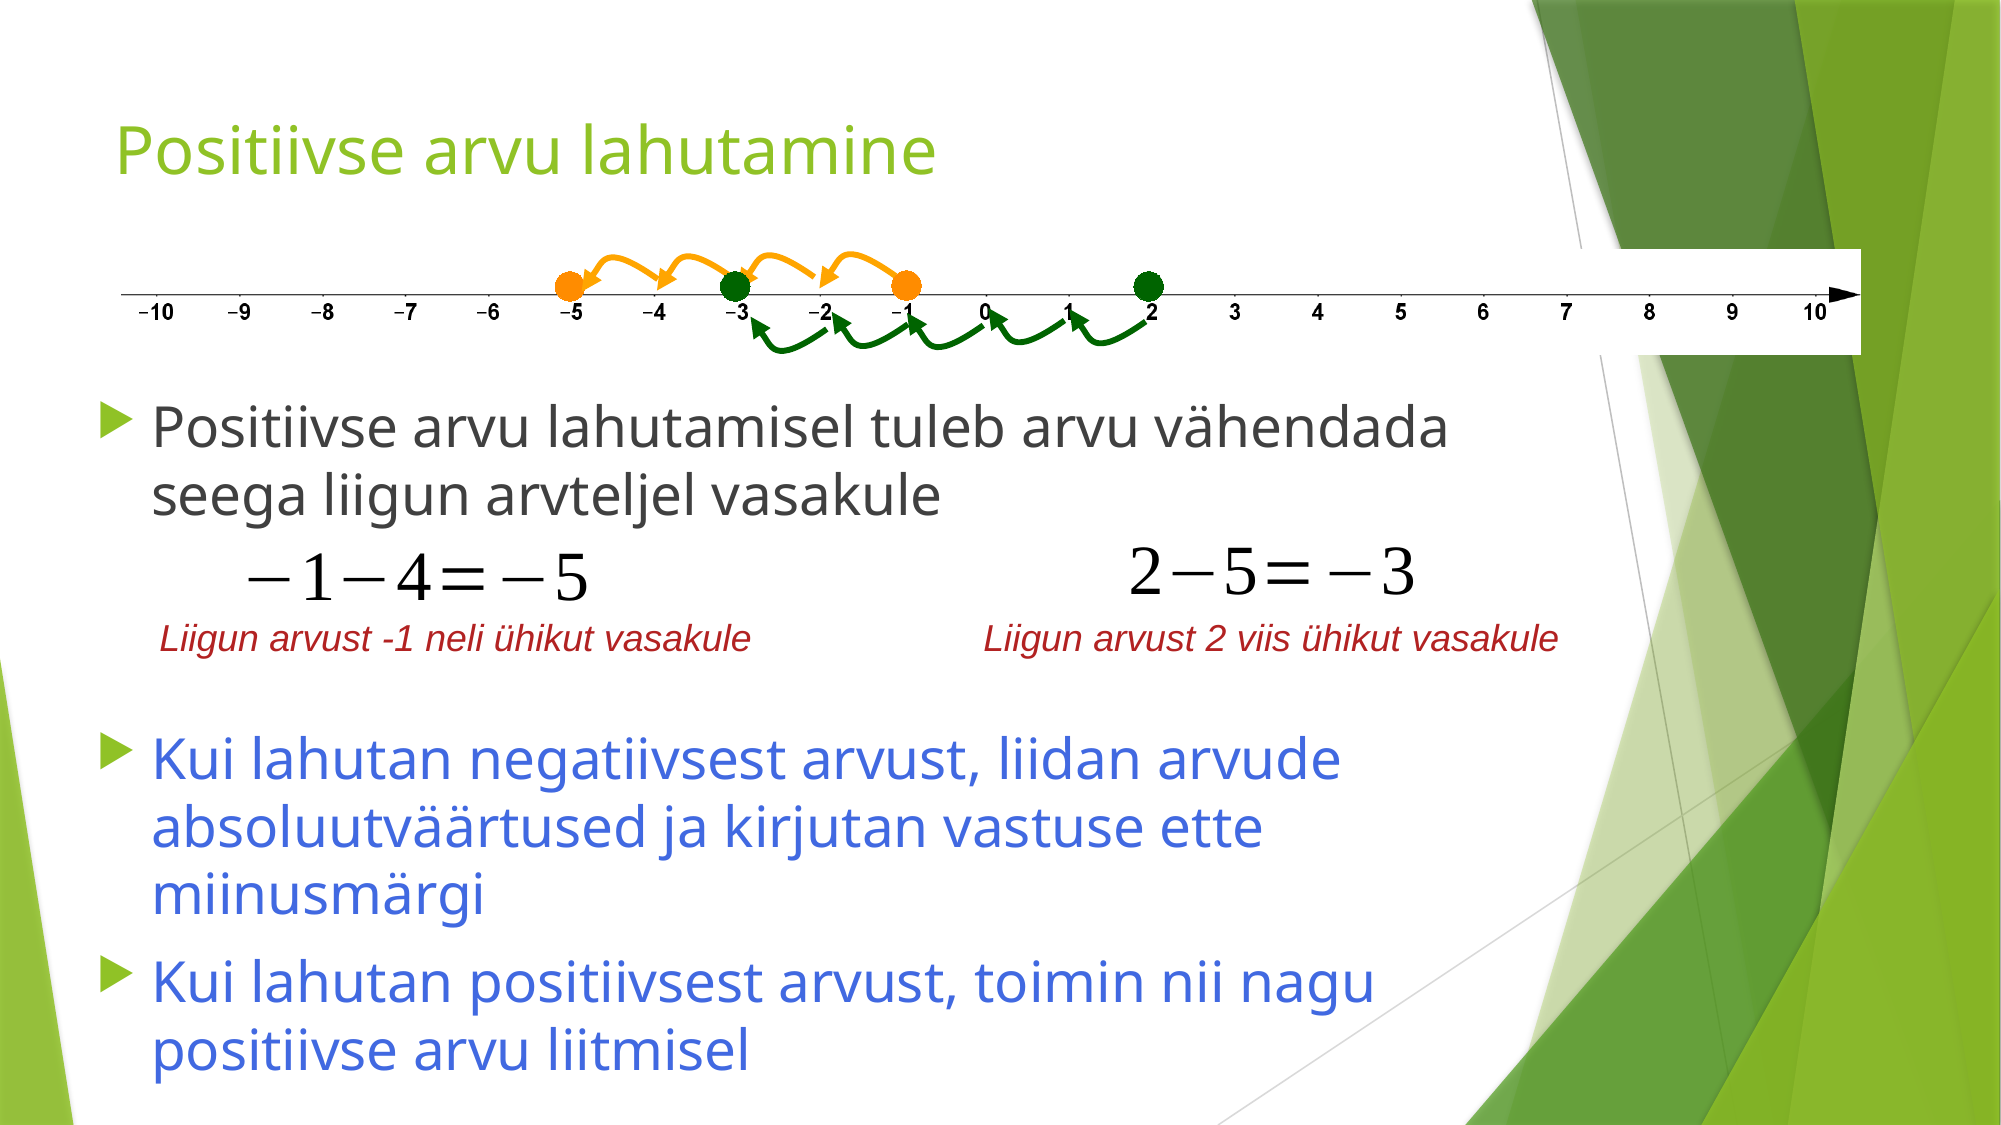

# Positiivse arvu lahutamine
Positiivse arvu lahutamisel tuleb arvu vähendada seega liigun arvteljel vasakule
Kui lahutan negatiivsest arvust, liidan arvude absoluutväärtused ja kirjutan vastuse ette miinusmärgi
Kui lahutan positiivsest arvust, toimin nii nagu positiivse arvu liitmisel
Liigun arvust -1 neli ühikut vasakule
Liigun arvust 2 viis ühikut vasakule